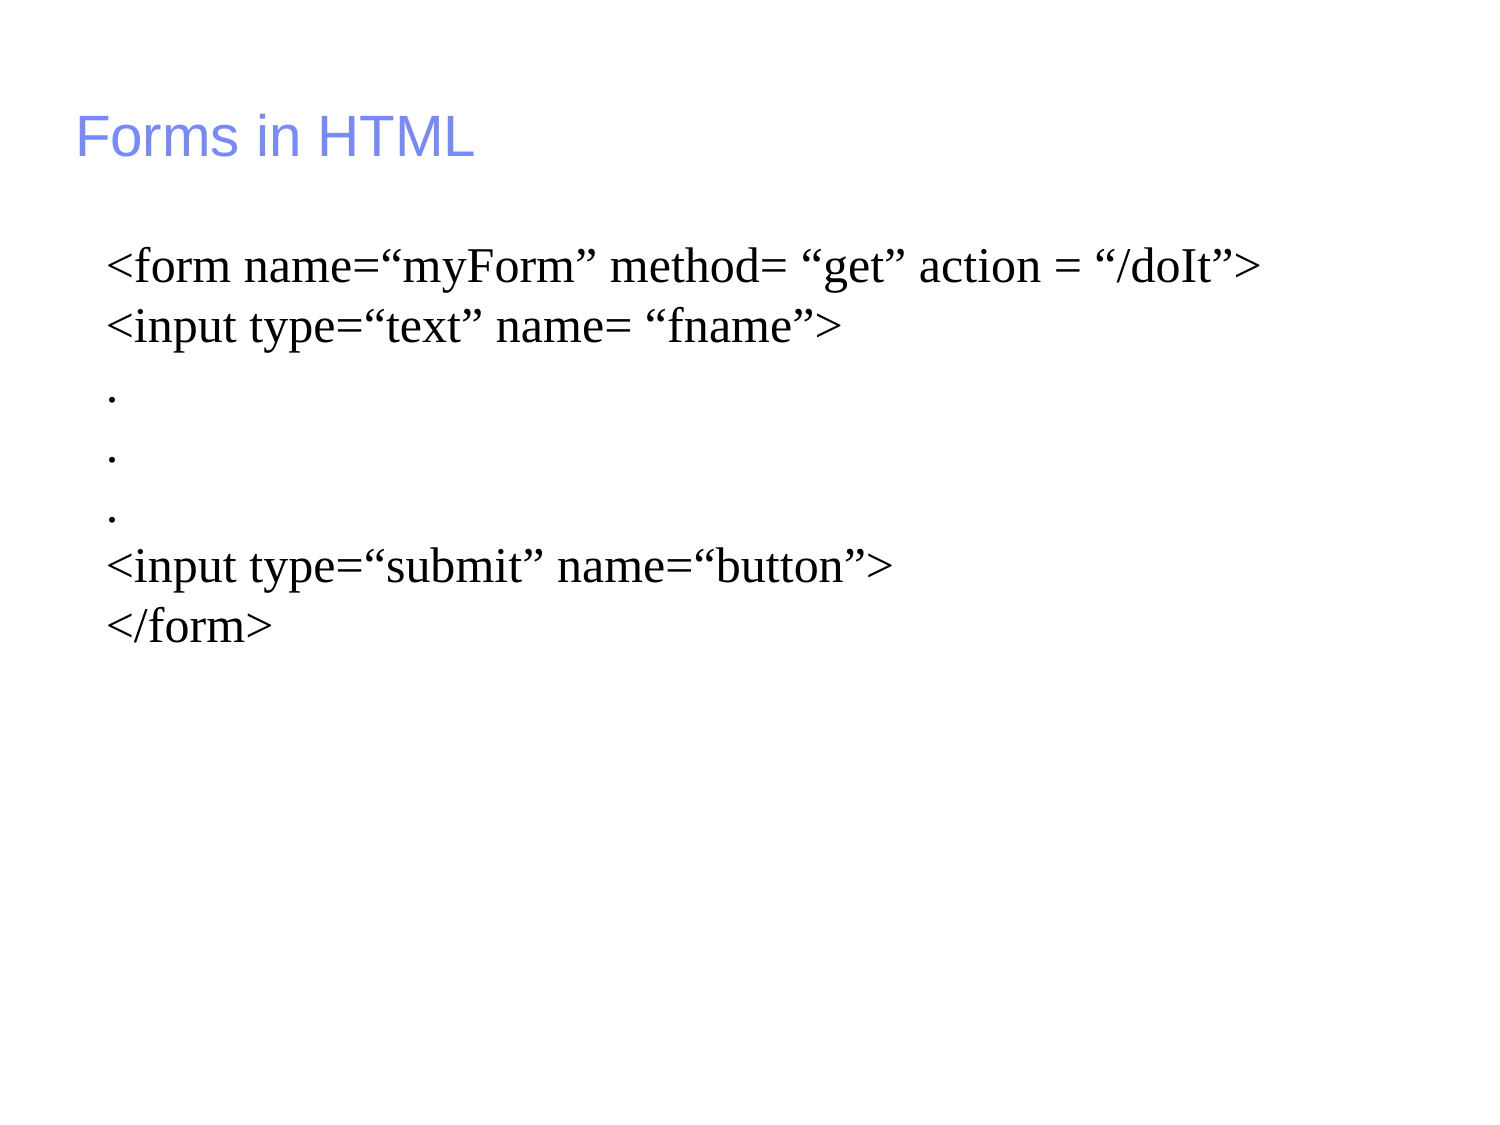

# Forms in HTML
<form name=“myForm” method= “get” action = “/doIt”>
<input type=“text” name= “fname”>
.
.
.
<input type=“submit” name=“button”>
</form>